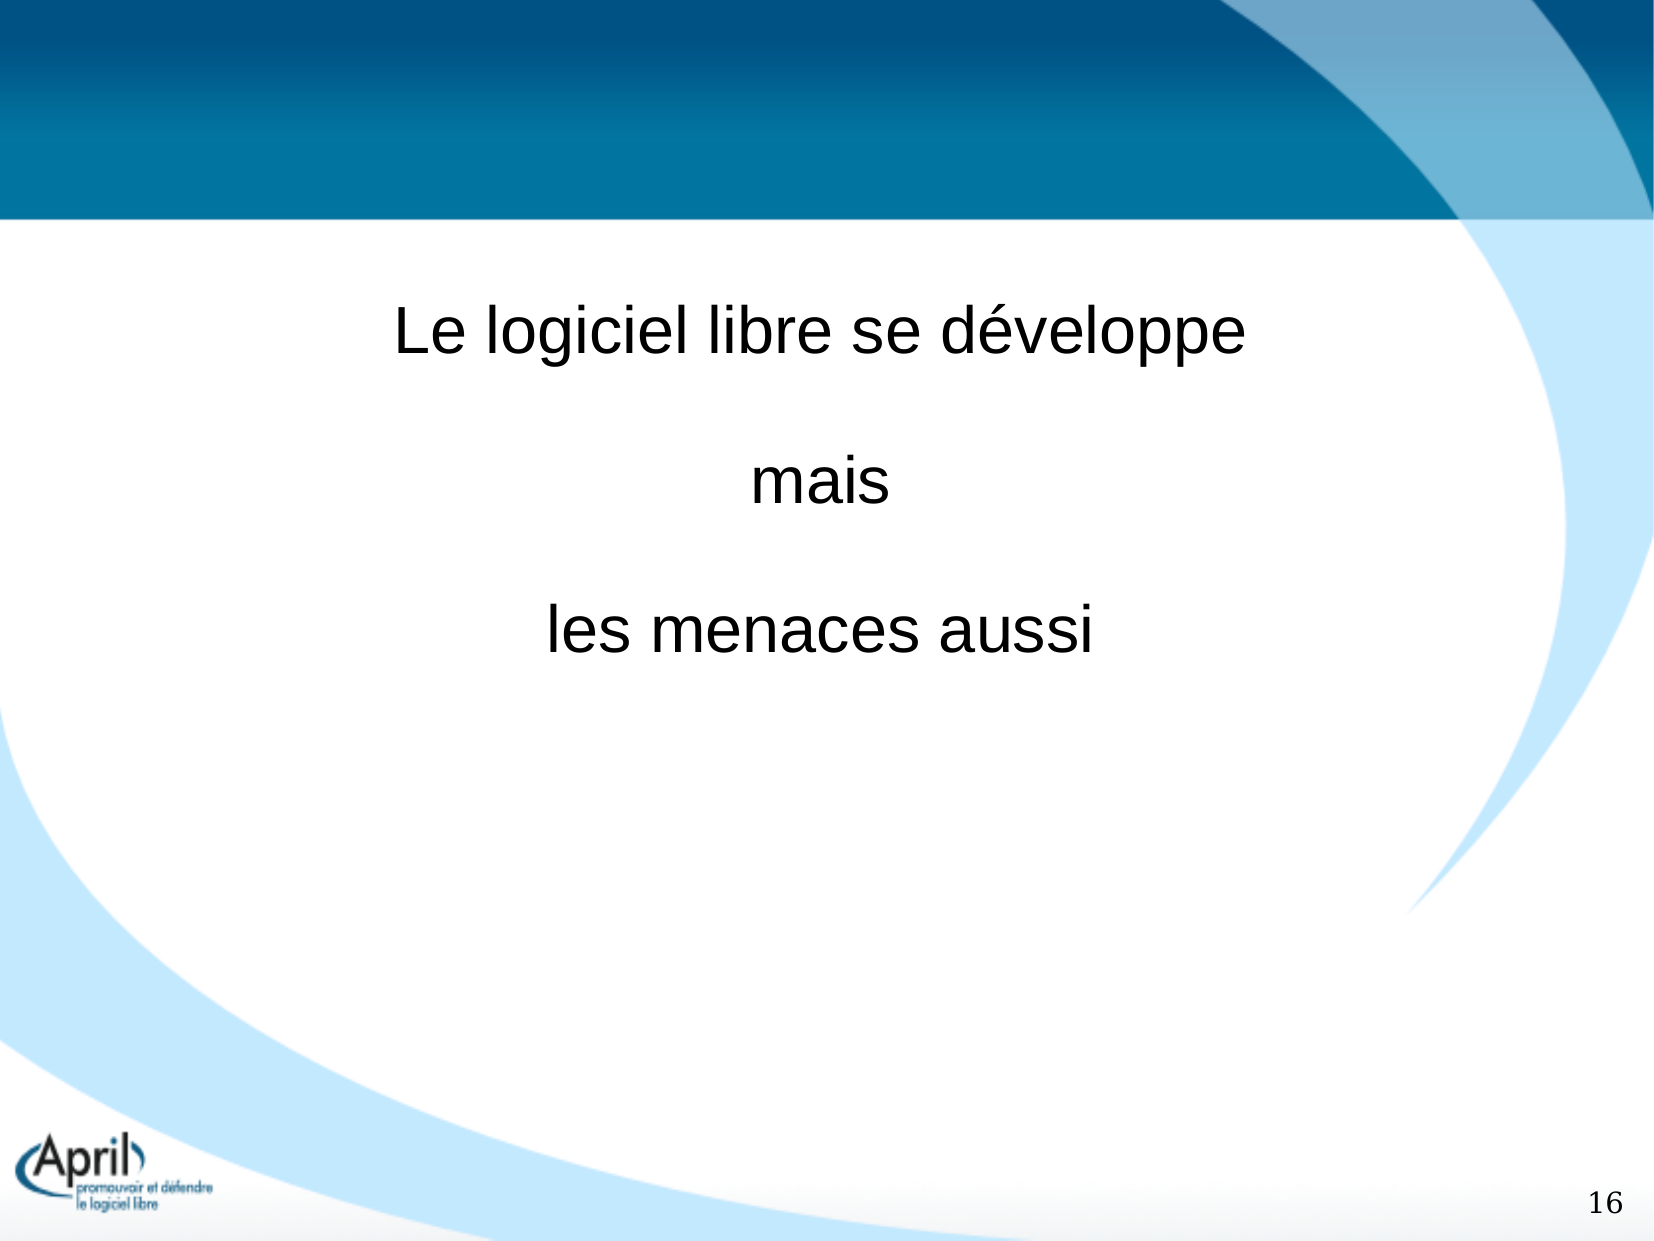

# Le logiciel libre se développe
mais
les menaces aussi
16